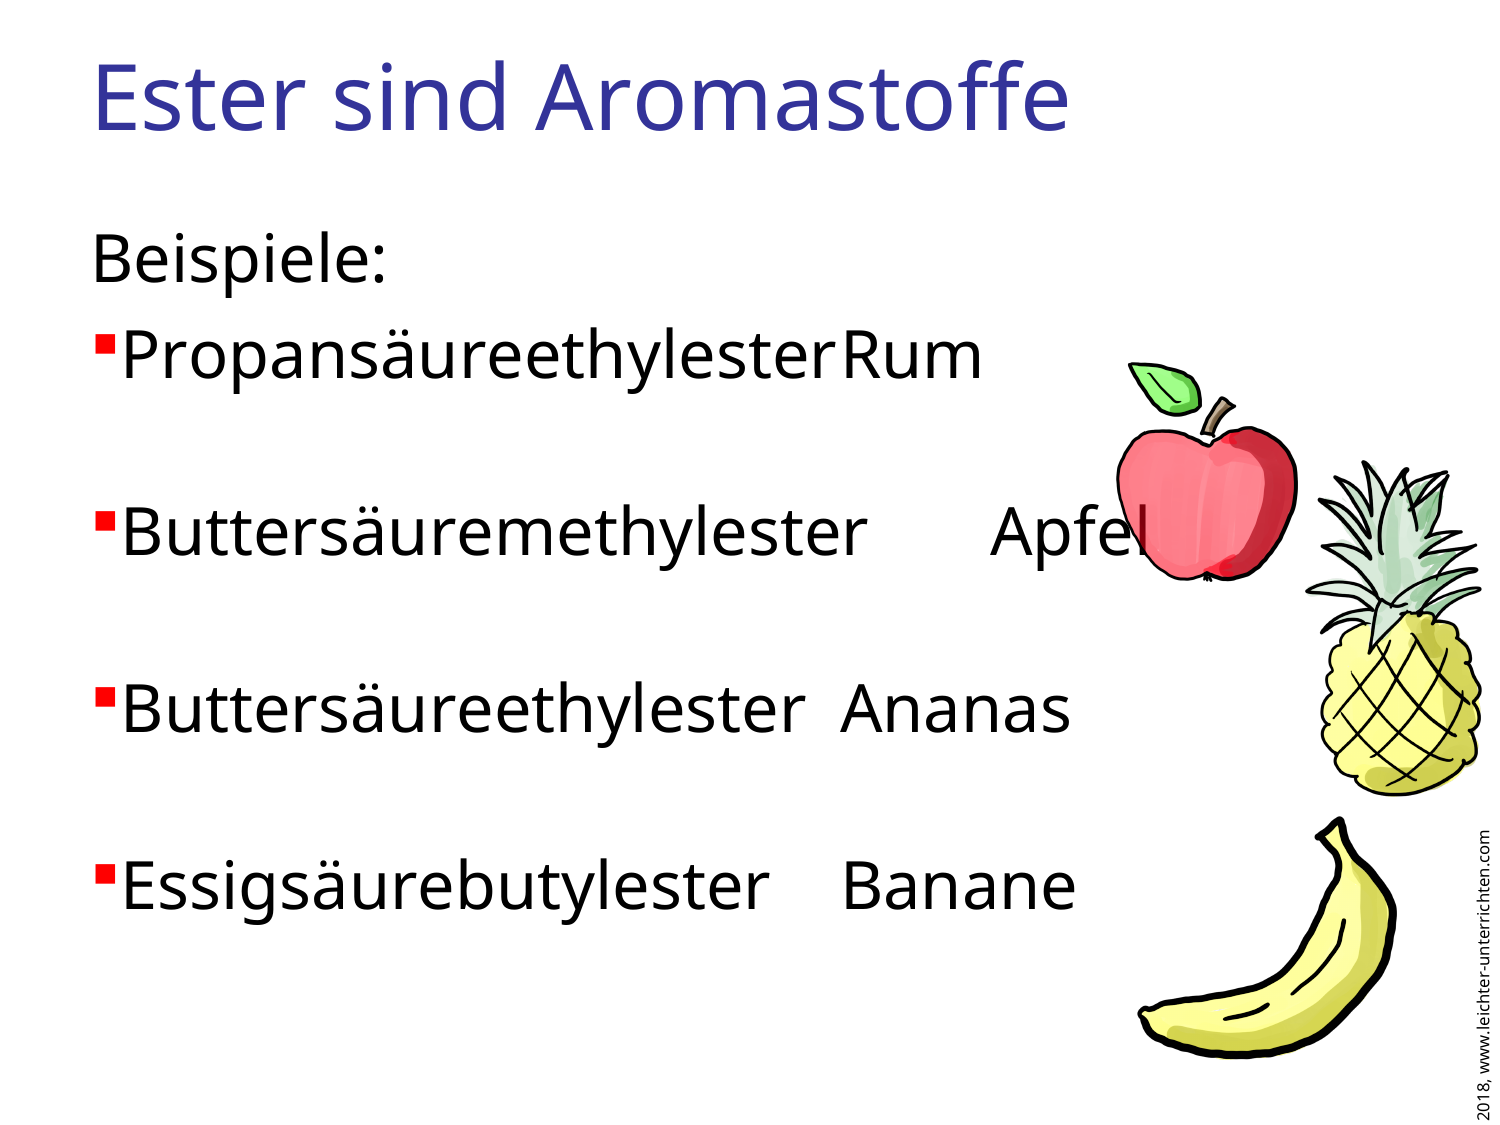

# Ester sind Aromastoffe
Beispiele:
Propansäureethylester	Rum
Buttersäuremethylester	Apfel
Buttersäureethylester	Ananas
Essigsäurebutylester	Banane